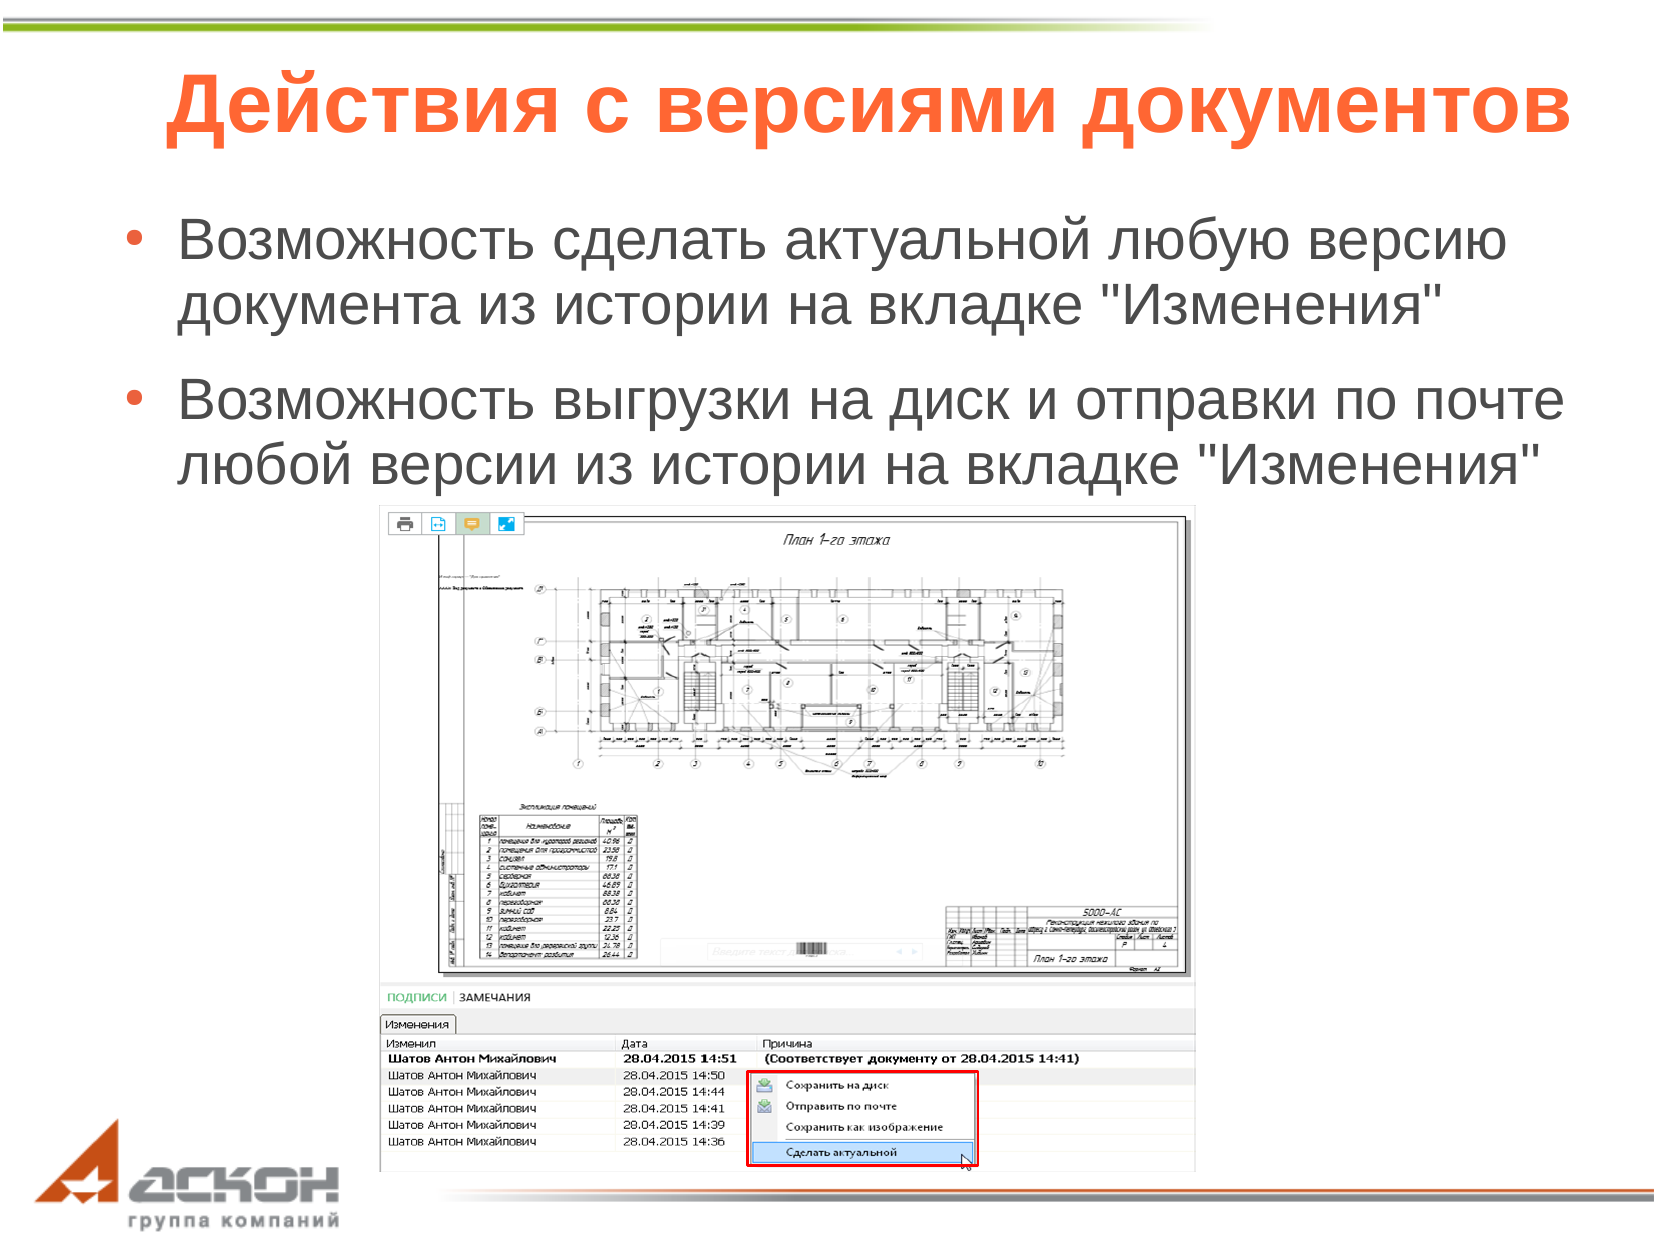

Действия с версиями документов
# Возможность сделать актуальной любую версию документа из истории на вкладке "Изменения"
Возможность выгрузки на диск и отправки по почте любой версии из истории на вкладке "Изменения"